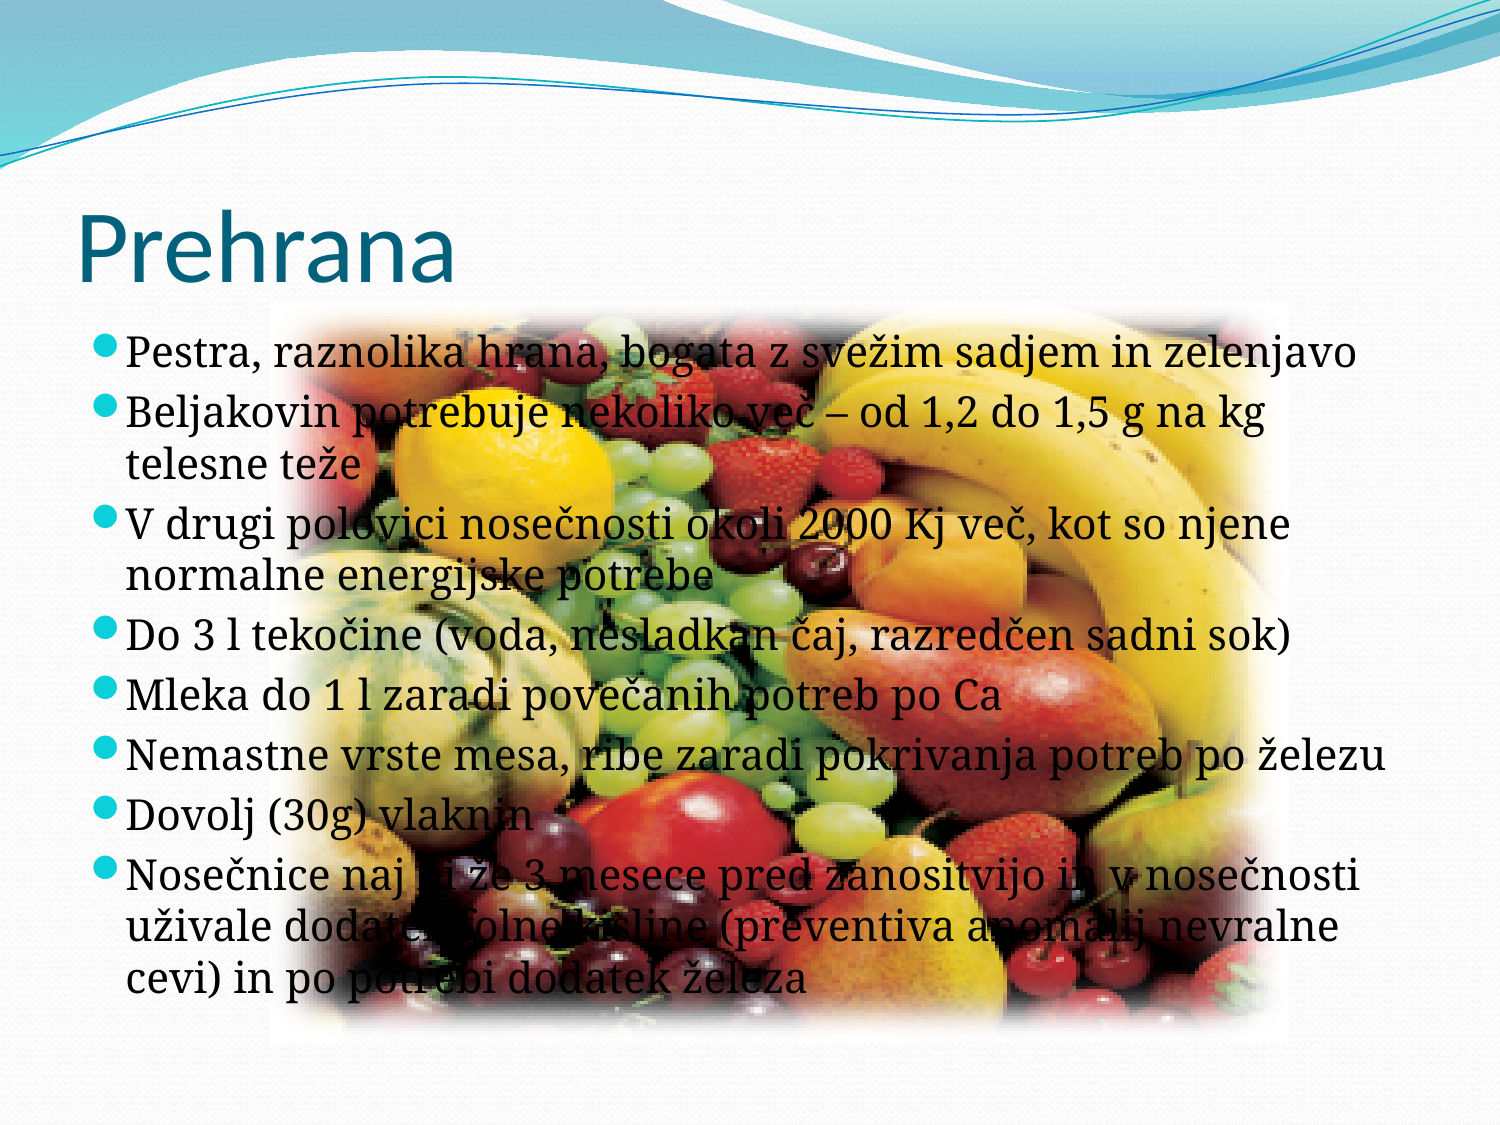

# Prehrana
Pestra, raznolika hrana, bogata z svežim sadjem in zelenjavo
Beljakovin potrebuje nekoliko več – od 1,2 do 1,5 g na kg telesne teže
V drugi polovici nosečnosti okoli 2000 Kj več, kot so njene normalne energijske potrebe
Do 3 l tekočine (voda, nesladkan čaj, razredčen sadni sok)
Mleka do 1 l zaradi povečanih potreb po Ca
Nemastne vrste mesa, ribe zaradi pokrivanja potreb po železu
Dovolj (30g) vlaknin
Nosečnice naj bi že 3 mesece pred zanositvijo in v nosečnosti uživale dodatek folne kisline (preventiva anomalij nevralne cevi) in po potrebi dodatek železa